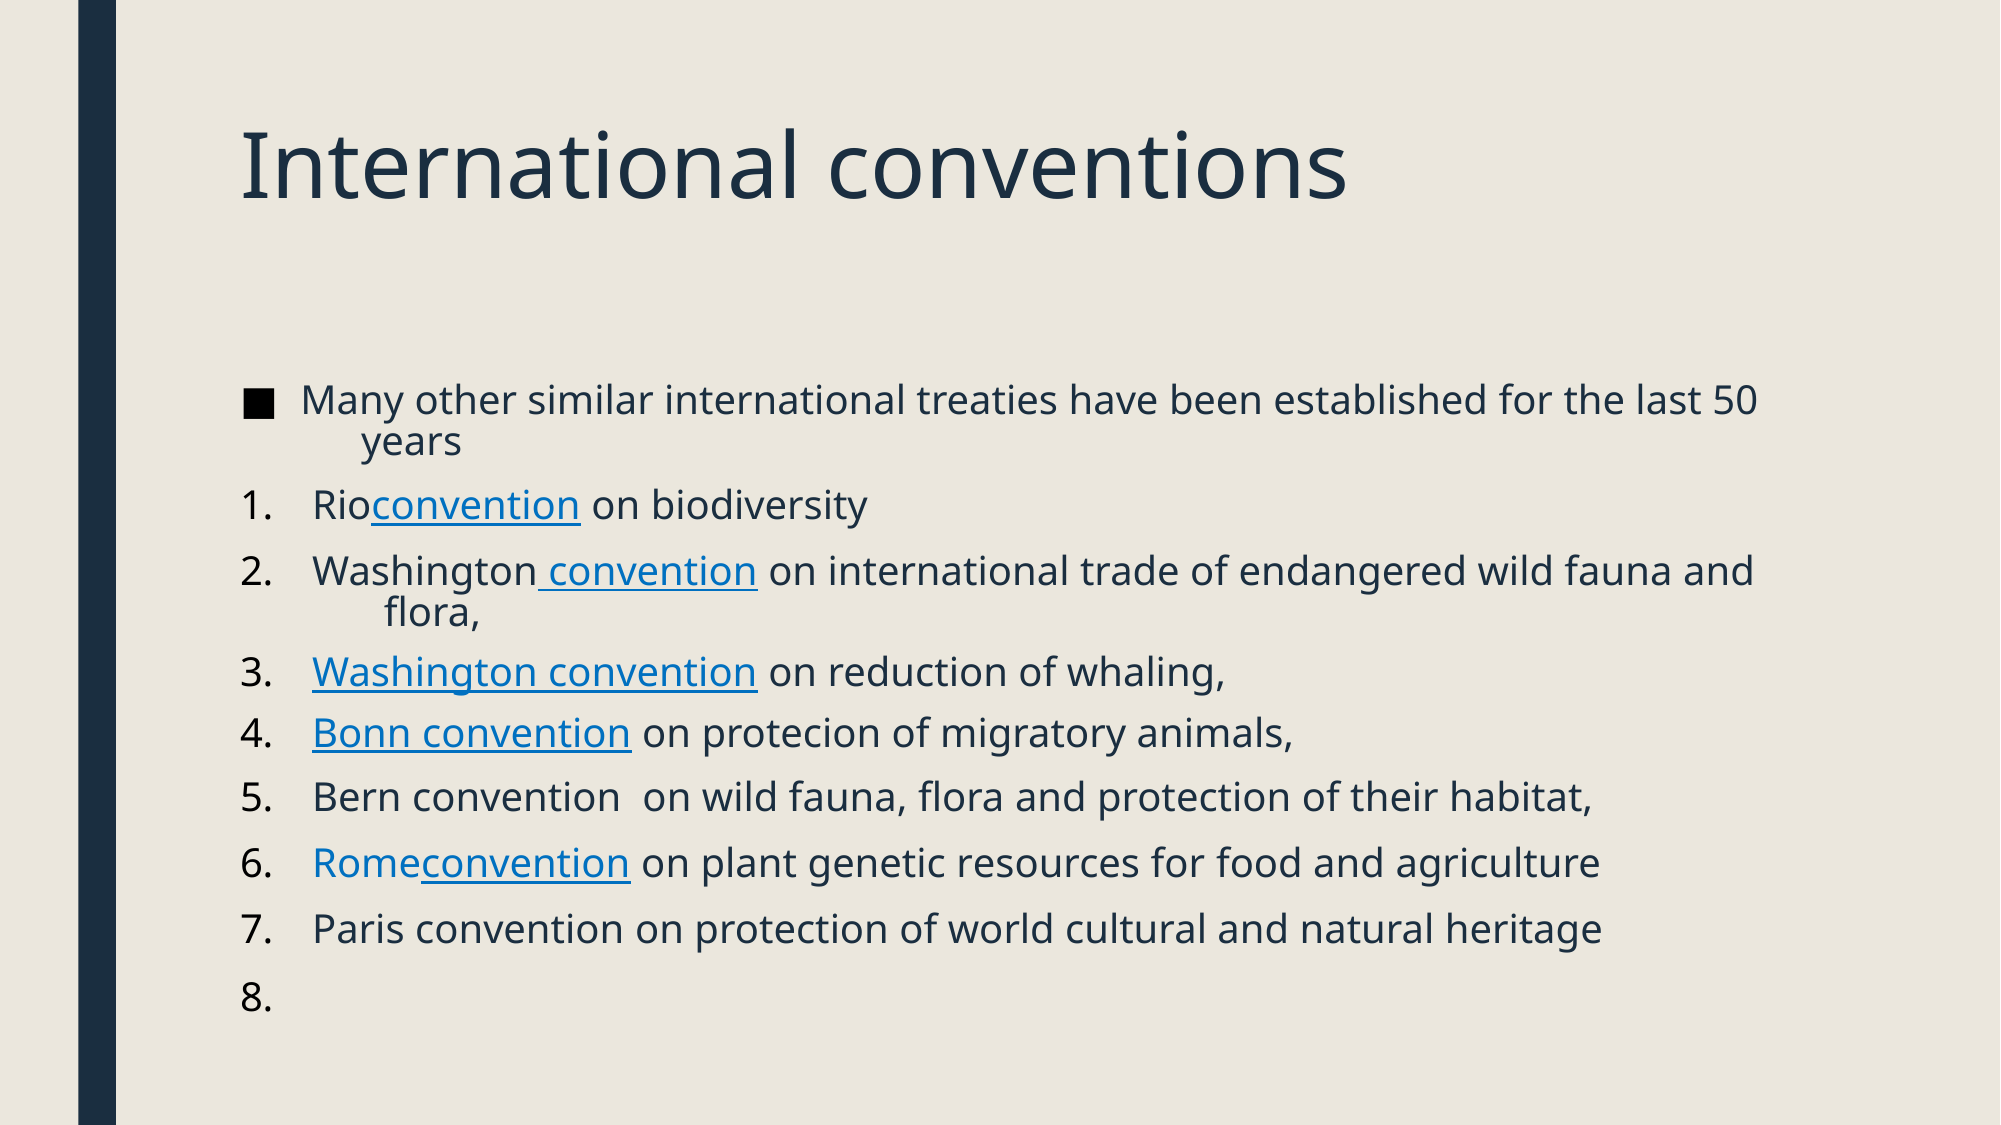

# International conventions
Many other similar international treaties have been established for the last 50 years
Rioconvention on biodiversity
Washington convention on international trade of endangered wild fauna and flora,
Washington convention on reduction of whaling,
Bonn convention on protecion of migratory animals,
Bern convention  on wild fauna, flora and protection of their habitat,
Romeconvention on plant genetic resources for food and agriculture
Paris convention on protection of world cultural and natural heritage